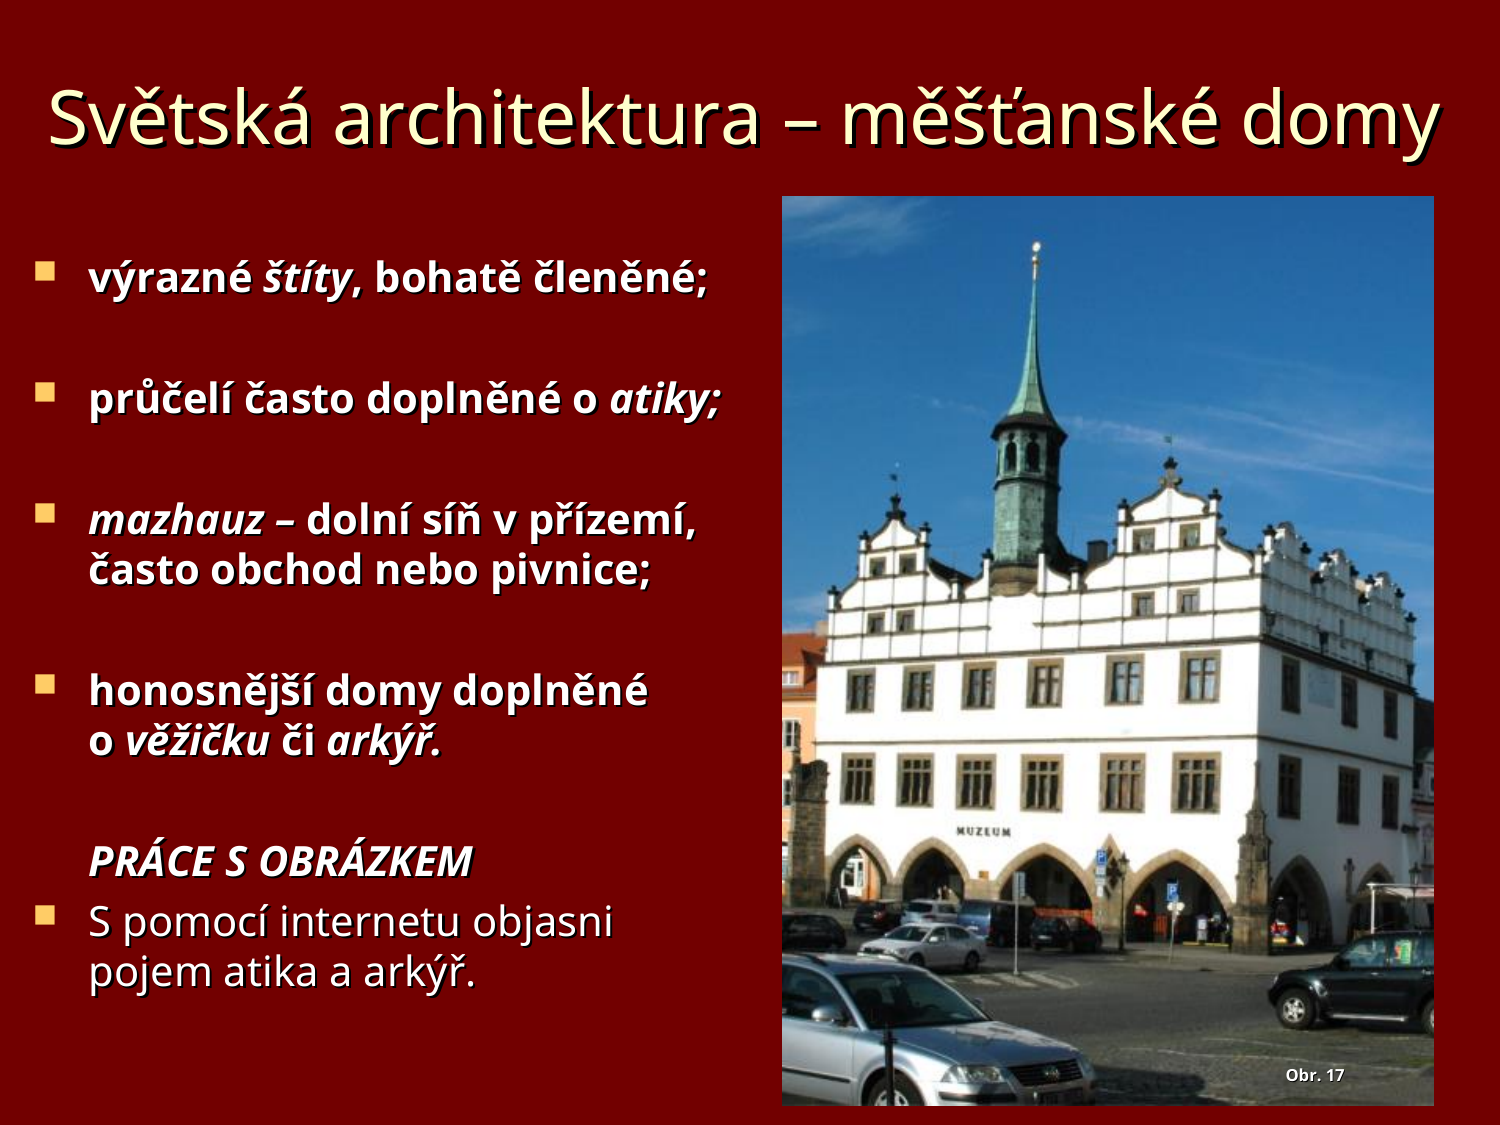

# Světská architektura – měšťanské domy
výrazné štíty, bohatě členěné;
průčelí často doplněné o atiky;
mazhauz – dolní síň v přízemí, často obchod nebo pivnice;
honosnější domy doplněné
o věžičku či arkýř.
	PRÁCE S OBRÁZKEM
S pomocí internetu objasni pojem atika a arkýř.
Obr. 17